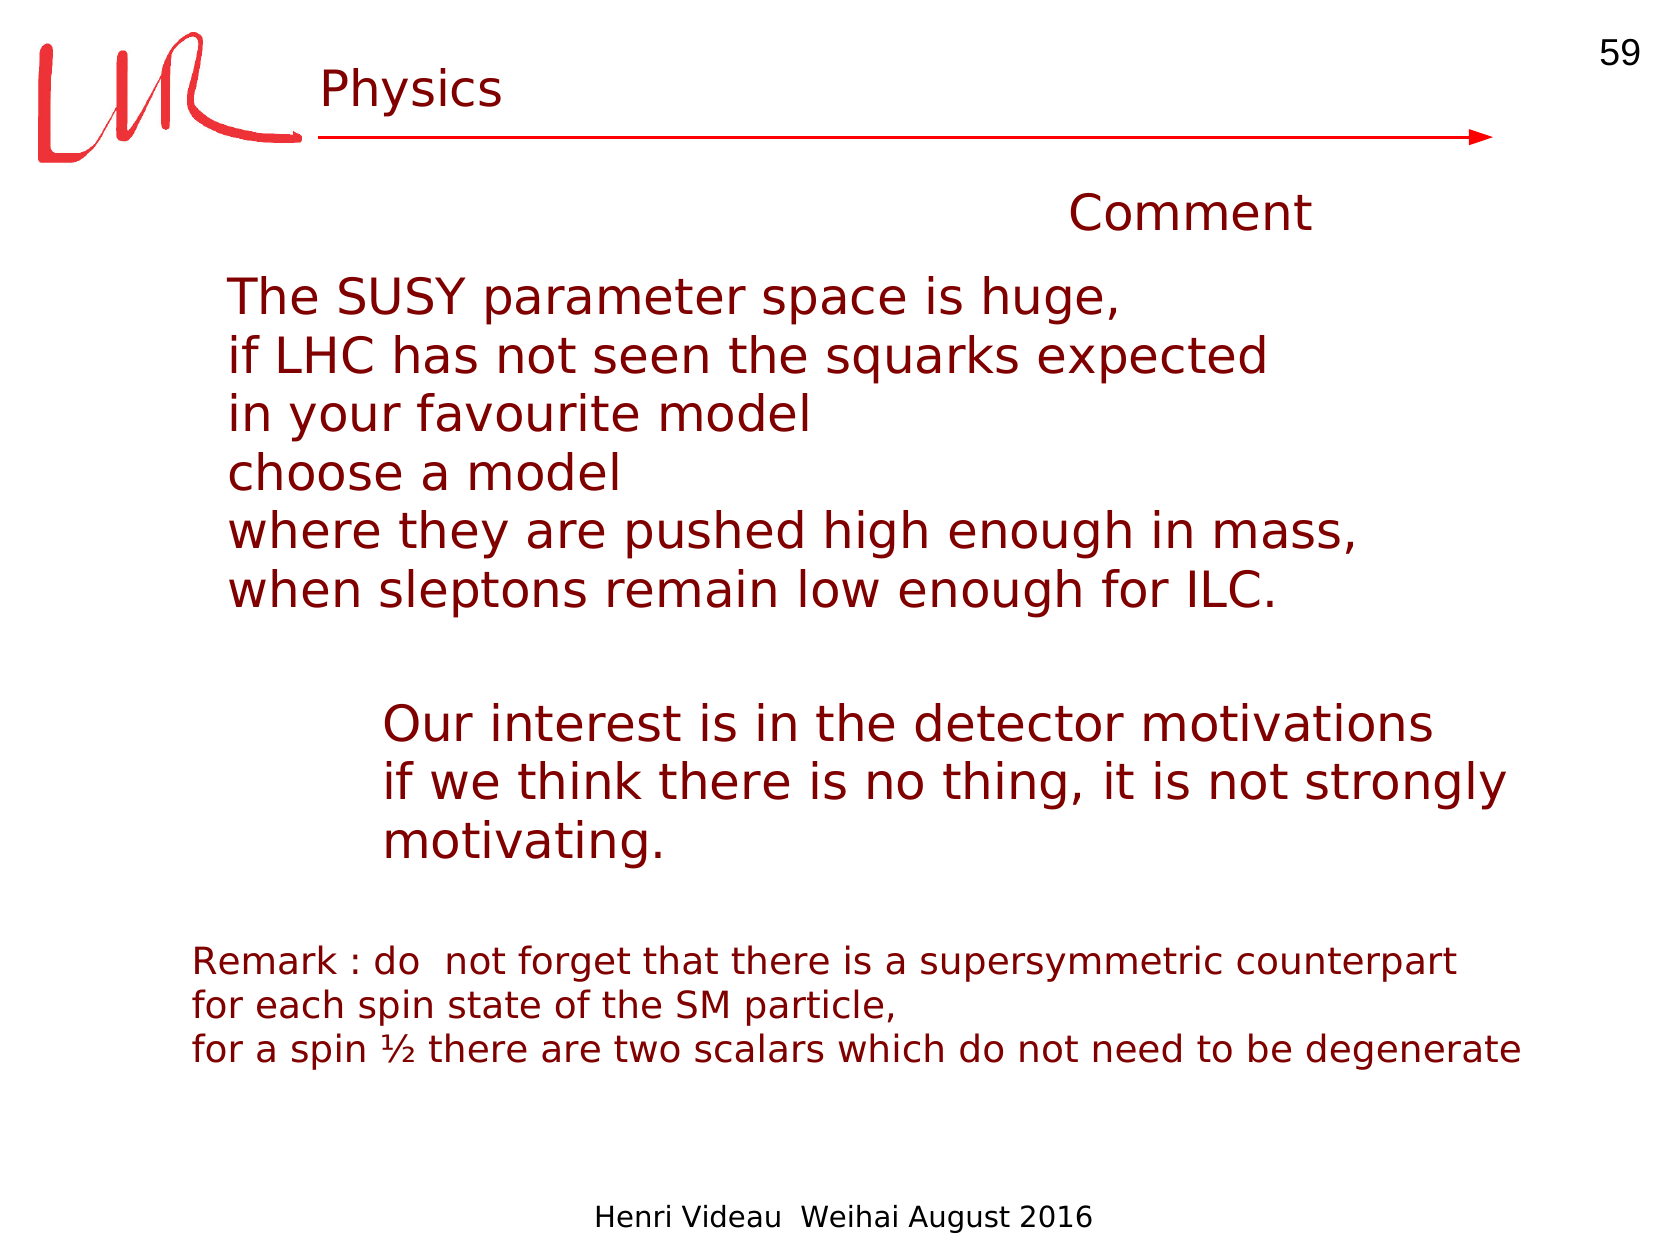

Comment
The SUSY parameter space is huge,
if LHC has not seen the squarks expected
in your favourite model
choose a model
where they are pushed high enough in mass,
when sleptons remain low enough for ILC.
Our interest is in the detector motivations
if we think there is no thing, it is not strongly
motivating.
Remark : do not forget that there is a supersymmetric counterpart
for each spin state of the SM particle,
for a spin ½ there are two scalars which do not need to be degenerate